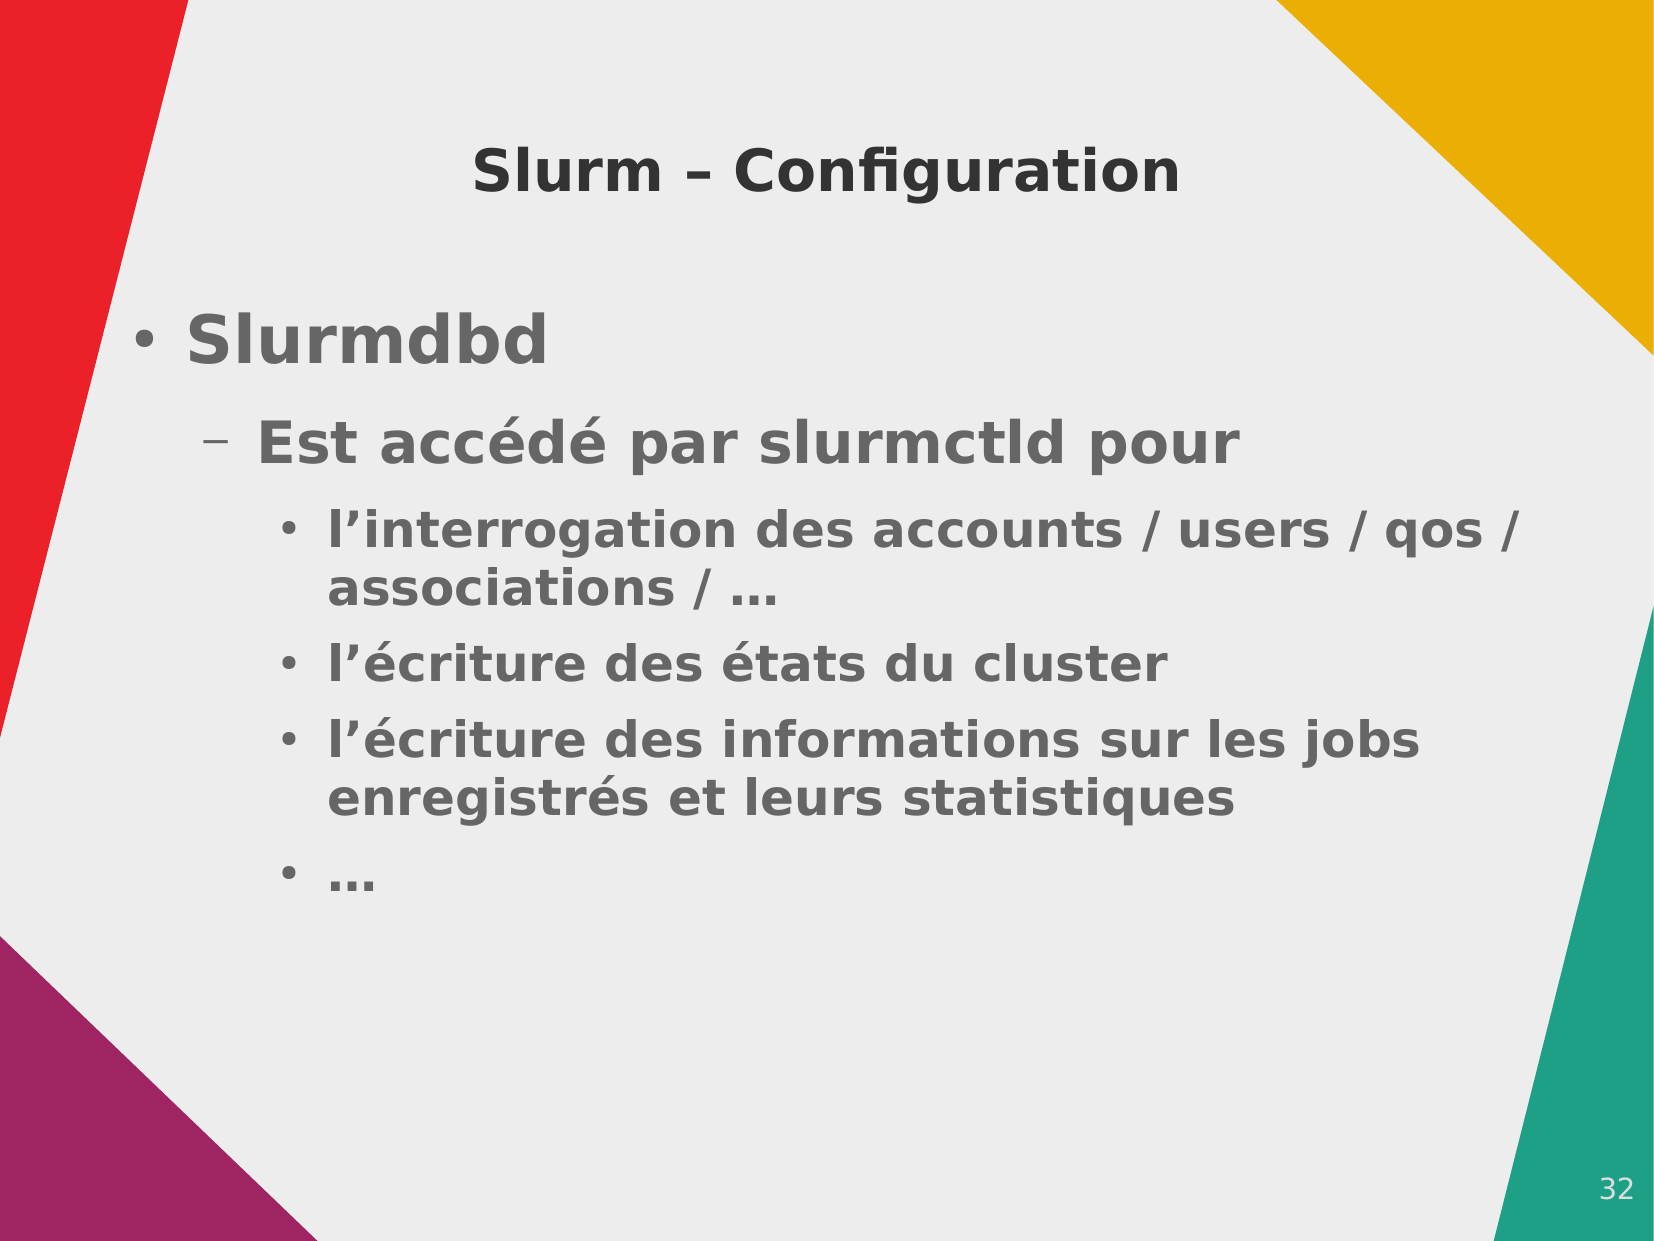

# Slurm – Configuration
Slurmdbd
Est accédé par slurmctld pour
l’interrogation des accounts / users / qos / associations / …
l’écriture des états du cluster
l’écriture des informations sur les jobs enregistrés et leurs statistiques
…
32